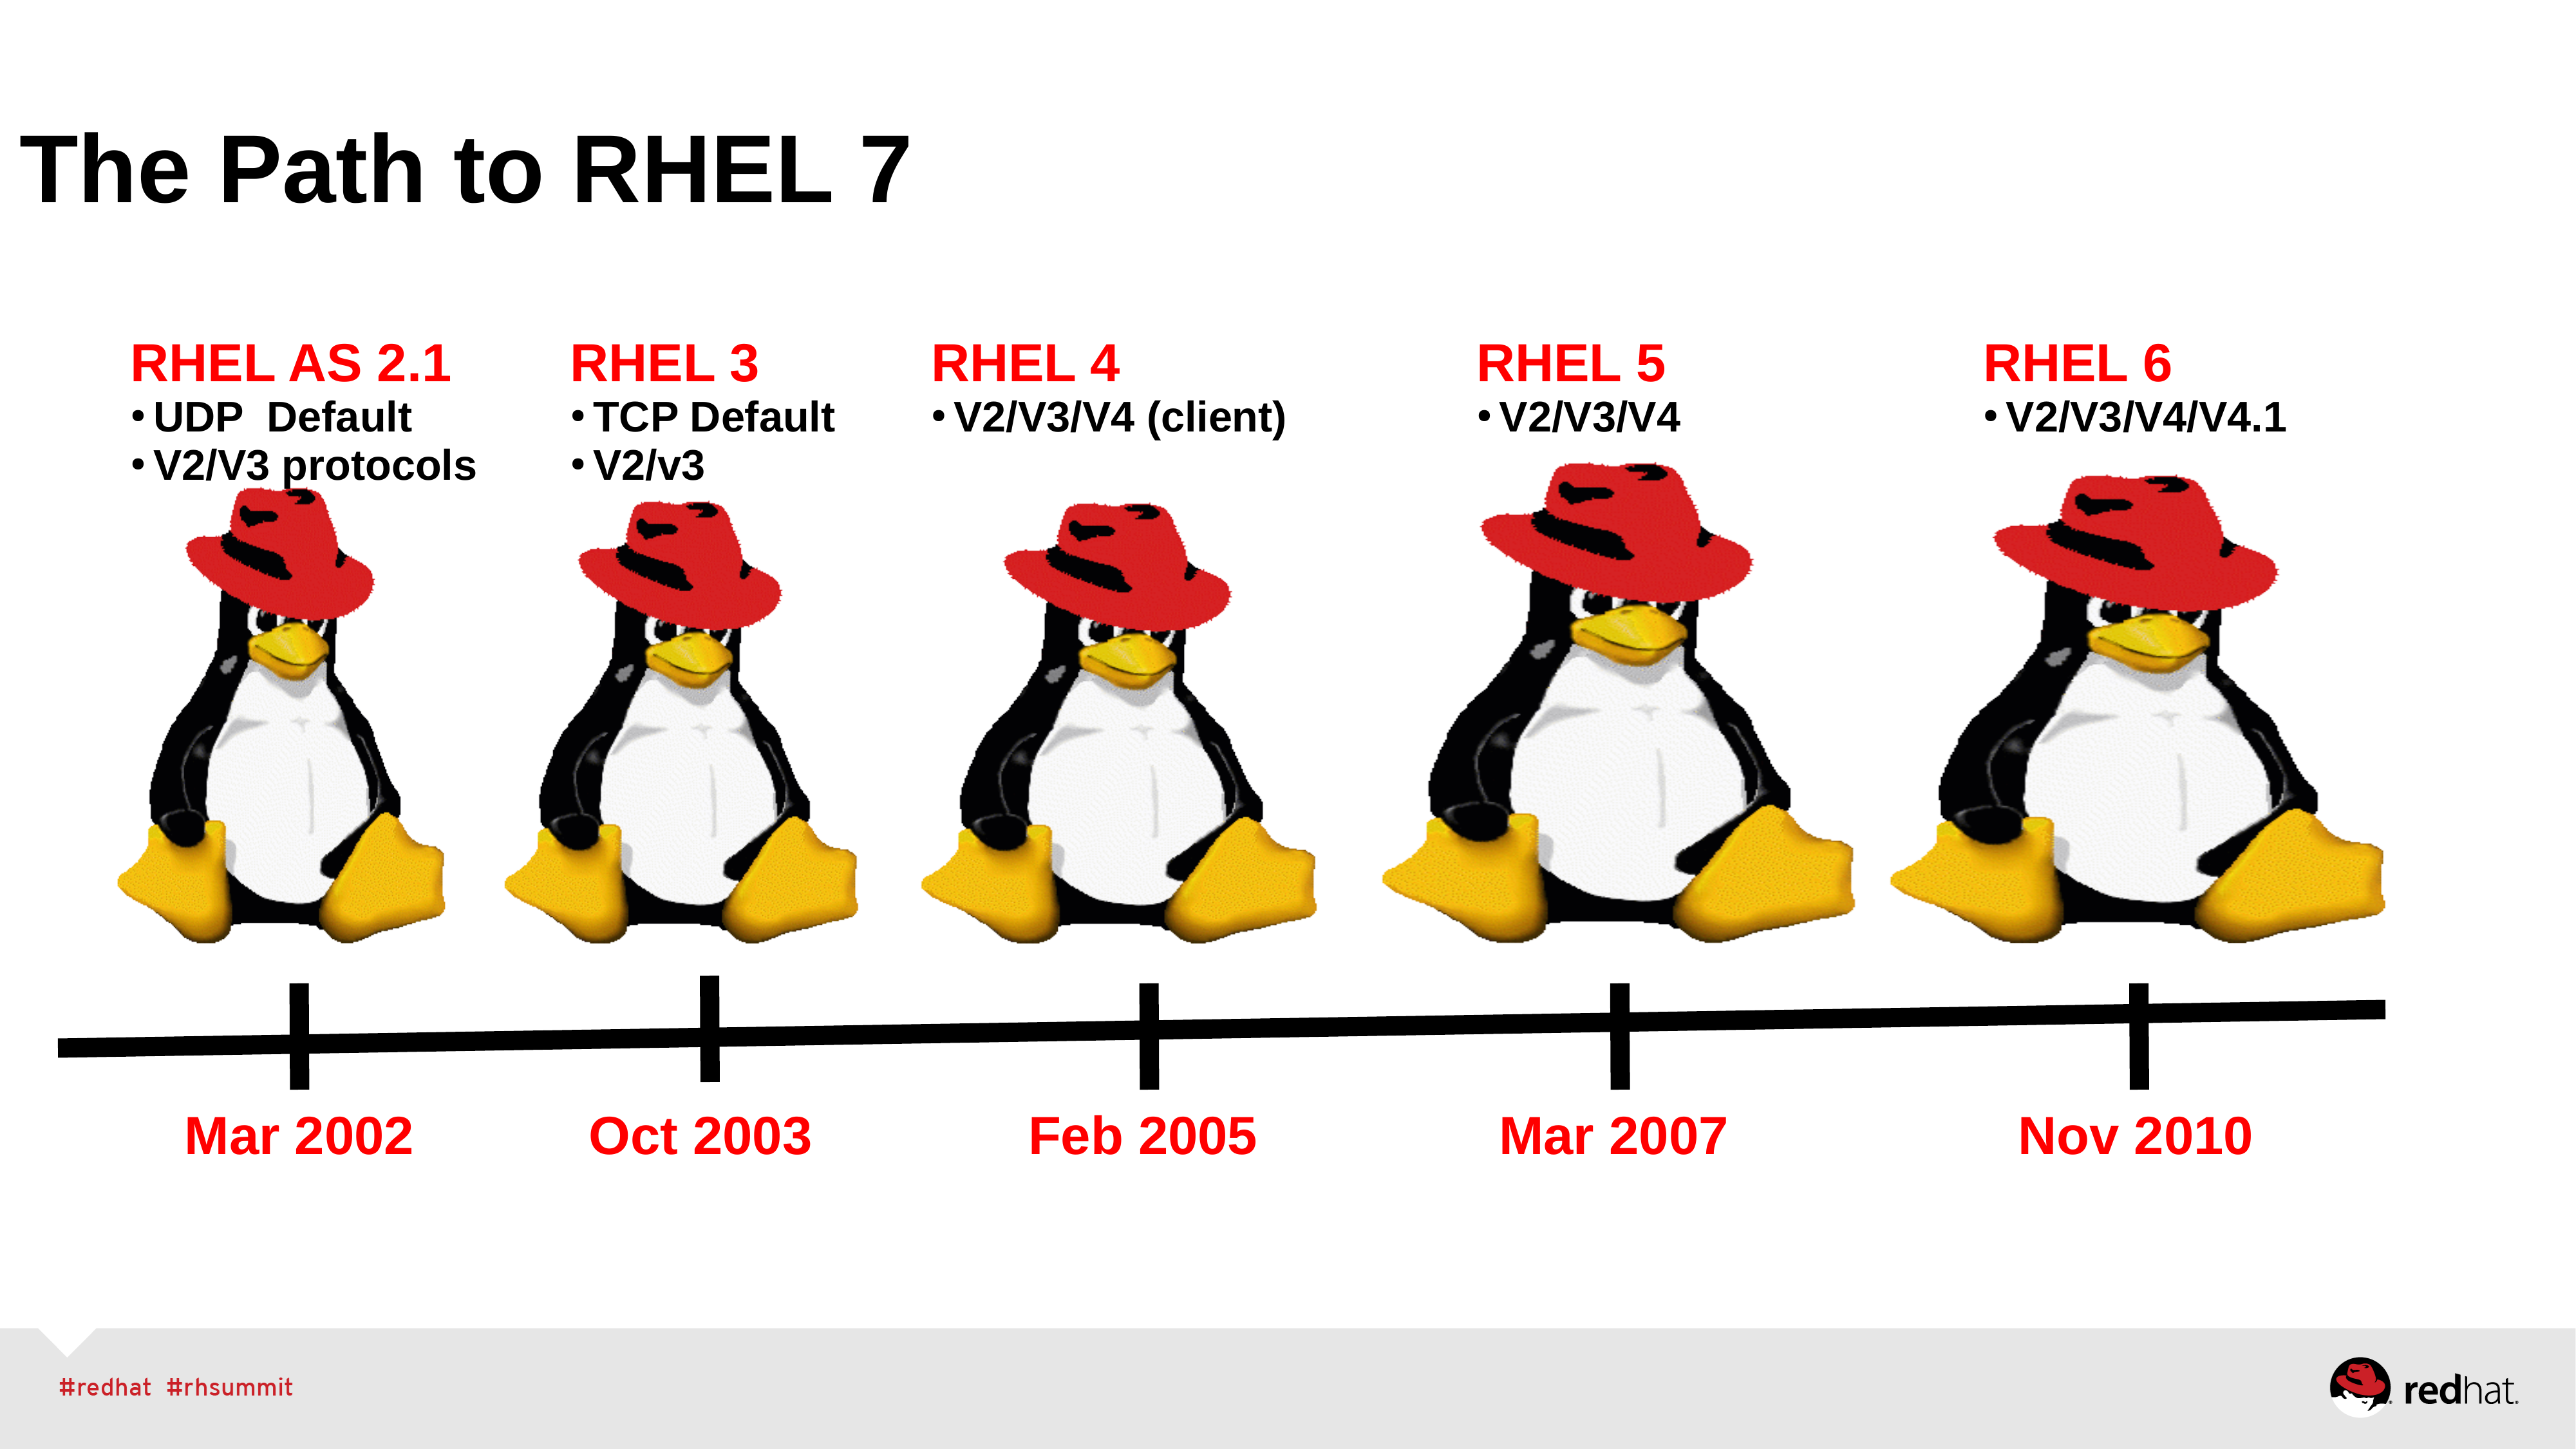

# The Path to RHEL 7
RHEL AS 2.1
UDP Default
V2/V3 protocols
Mar 2002
RHEL 3
TCP Default
V2/v3
Oct 2003
RHEL 4
V2/V3/V4 (client)
Feb 2005
RHEL 5
V2/V3/V4
Mar 2007
RHEL 6
V2/V3/V4/V4.1
Nov 2010